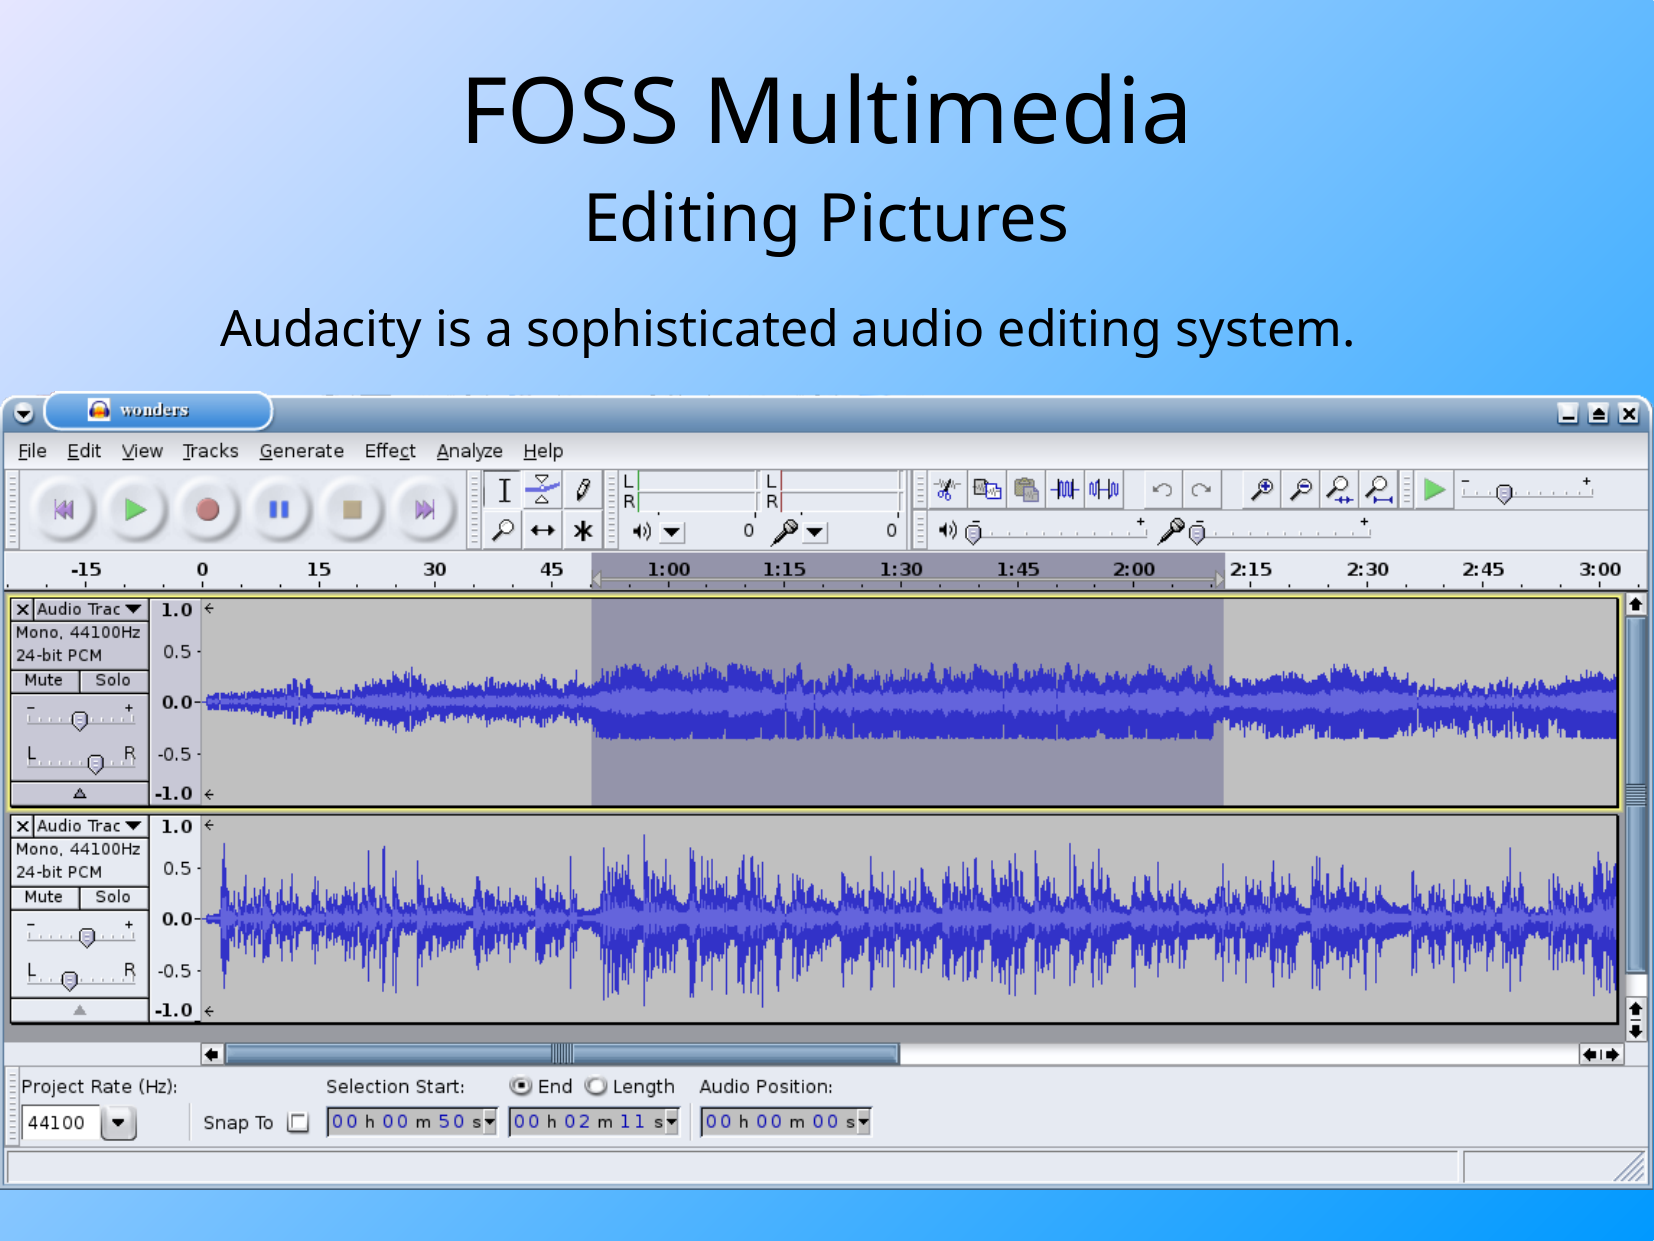

# FOSS Multimedia Editing Pictures
Audacity is a sophisticated audio editing system.